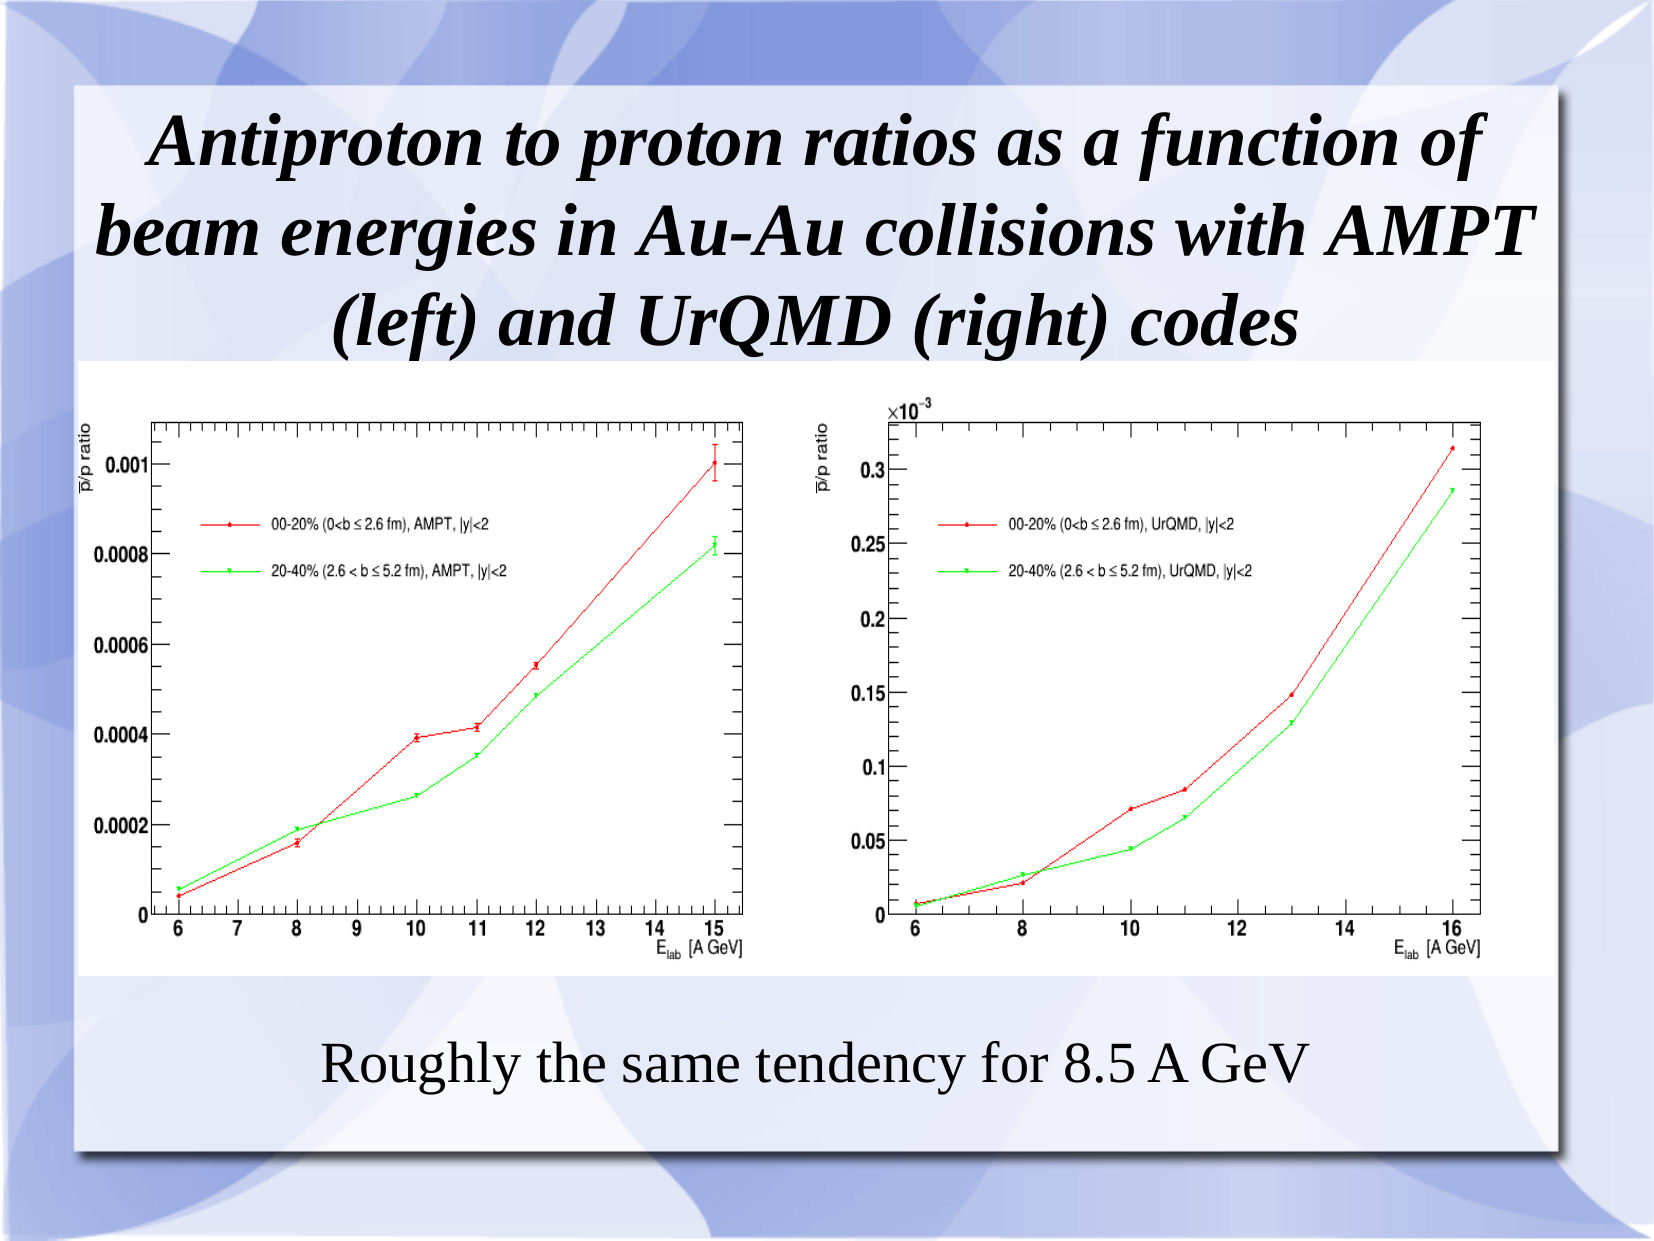

# Antiproton to proton ratios as a function of beam energies in Au-Au collisions with AMPT (left) and UrQMD (right) codes
Roughly the same tendency for 8.5 A GeV